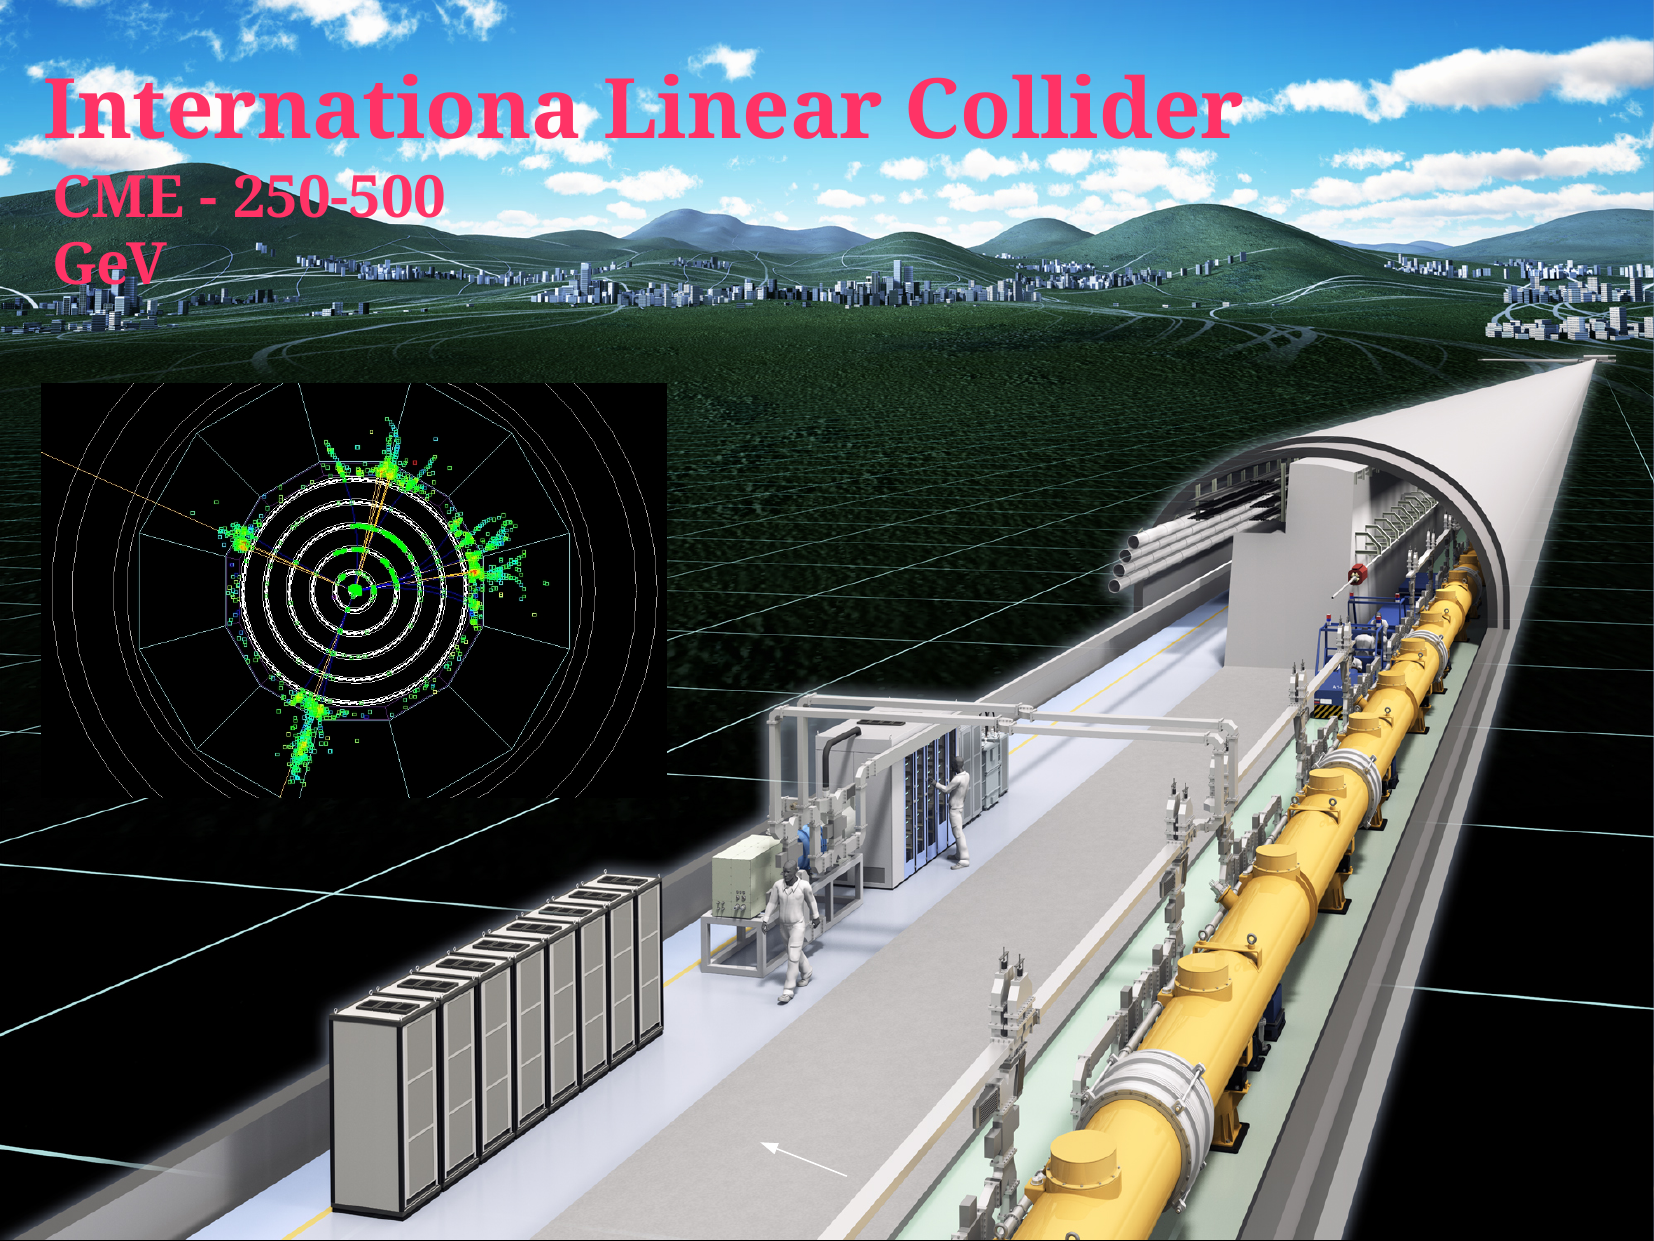

Internationa Linear Collider
CME - 250-500 GeV